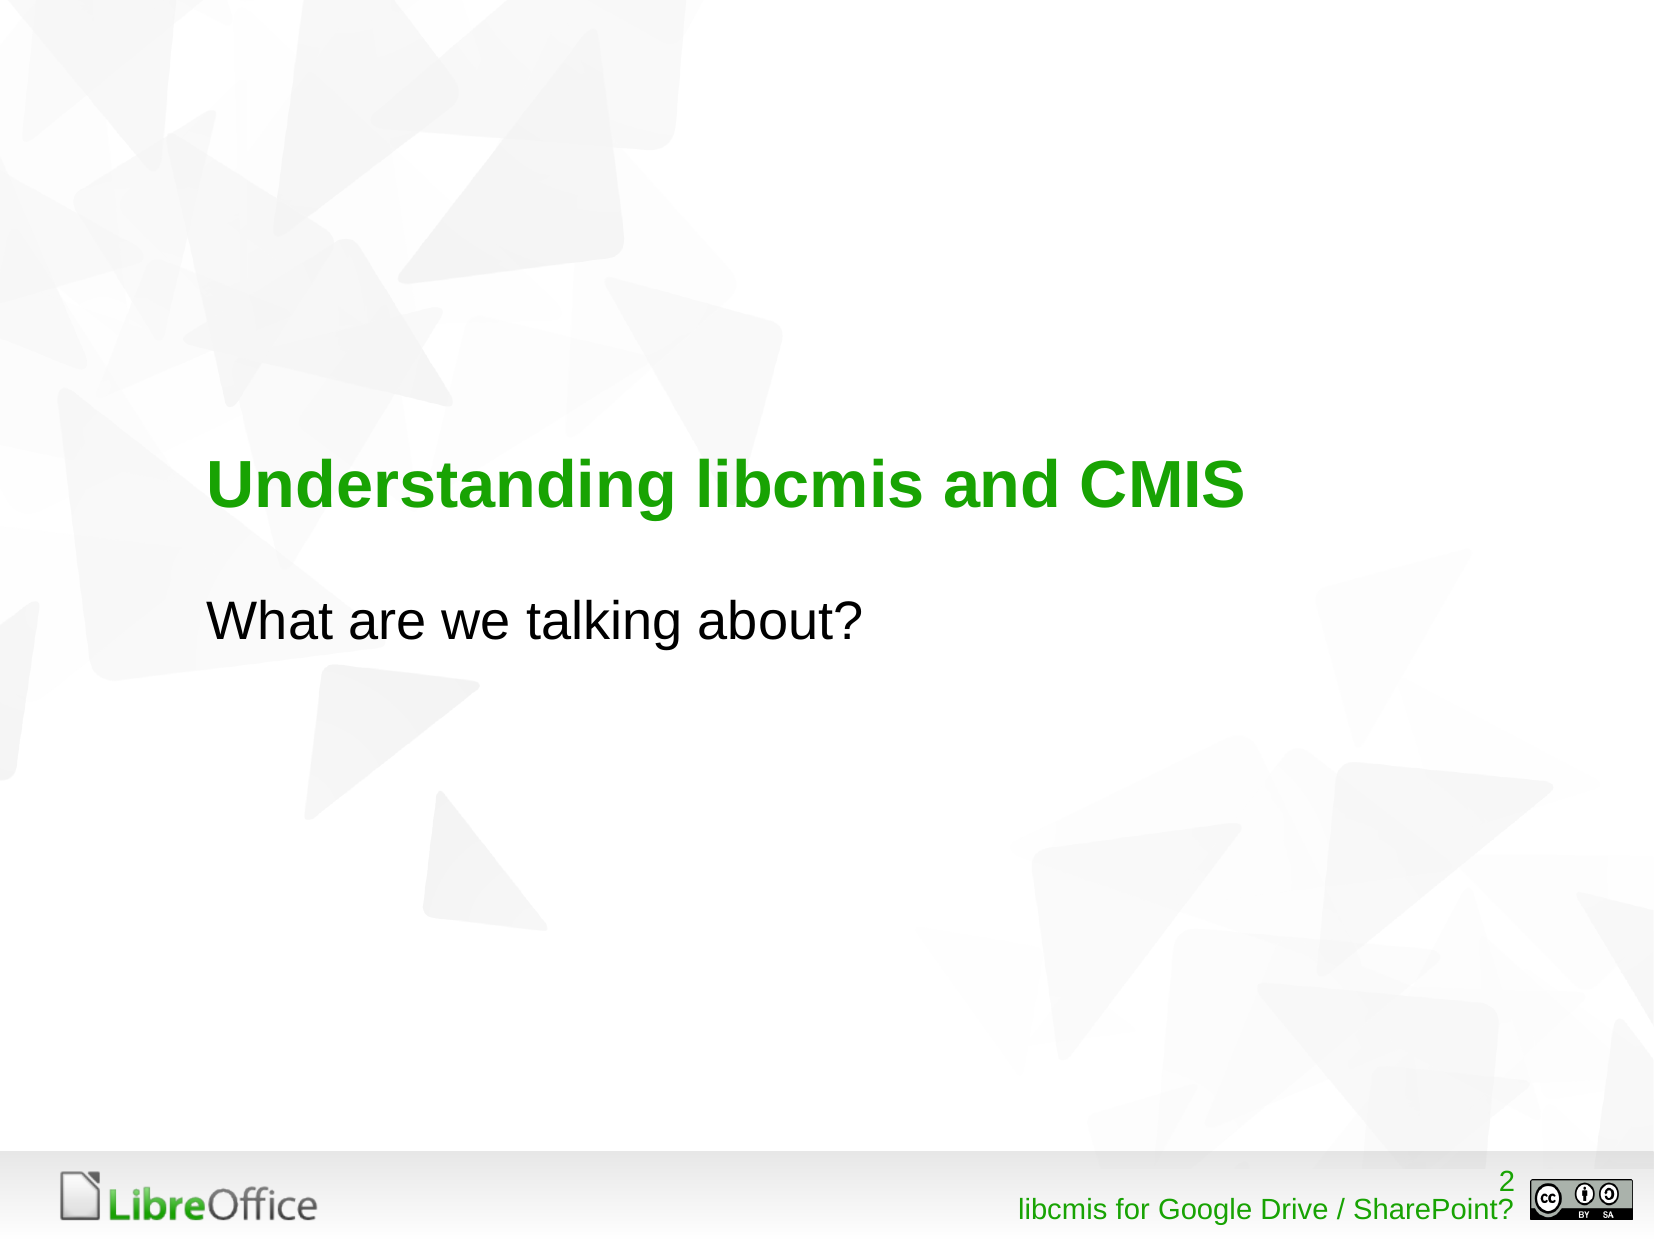

# Understanding libcmis and CMIS
What are we talking about?
2
libcmis for Google Drive / SharePoint?